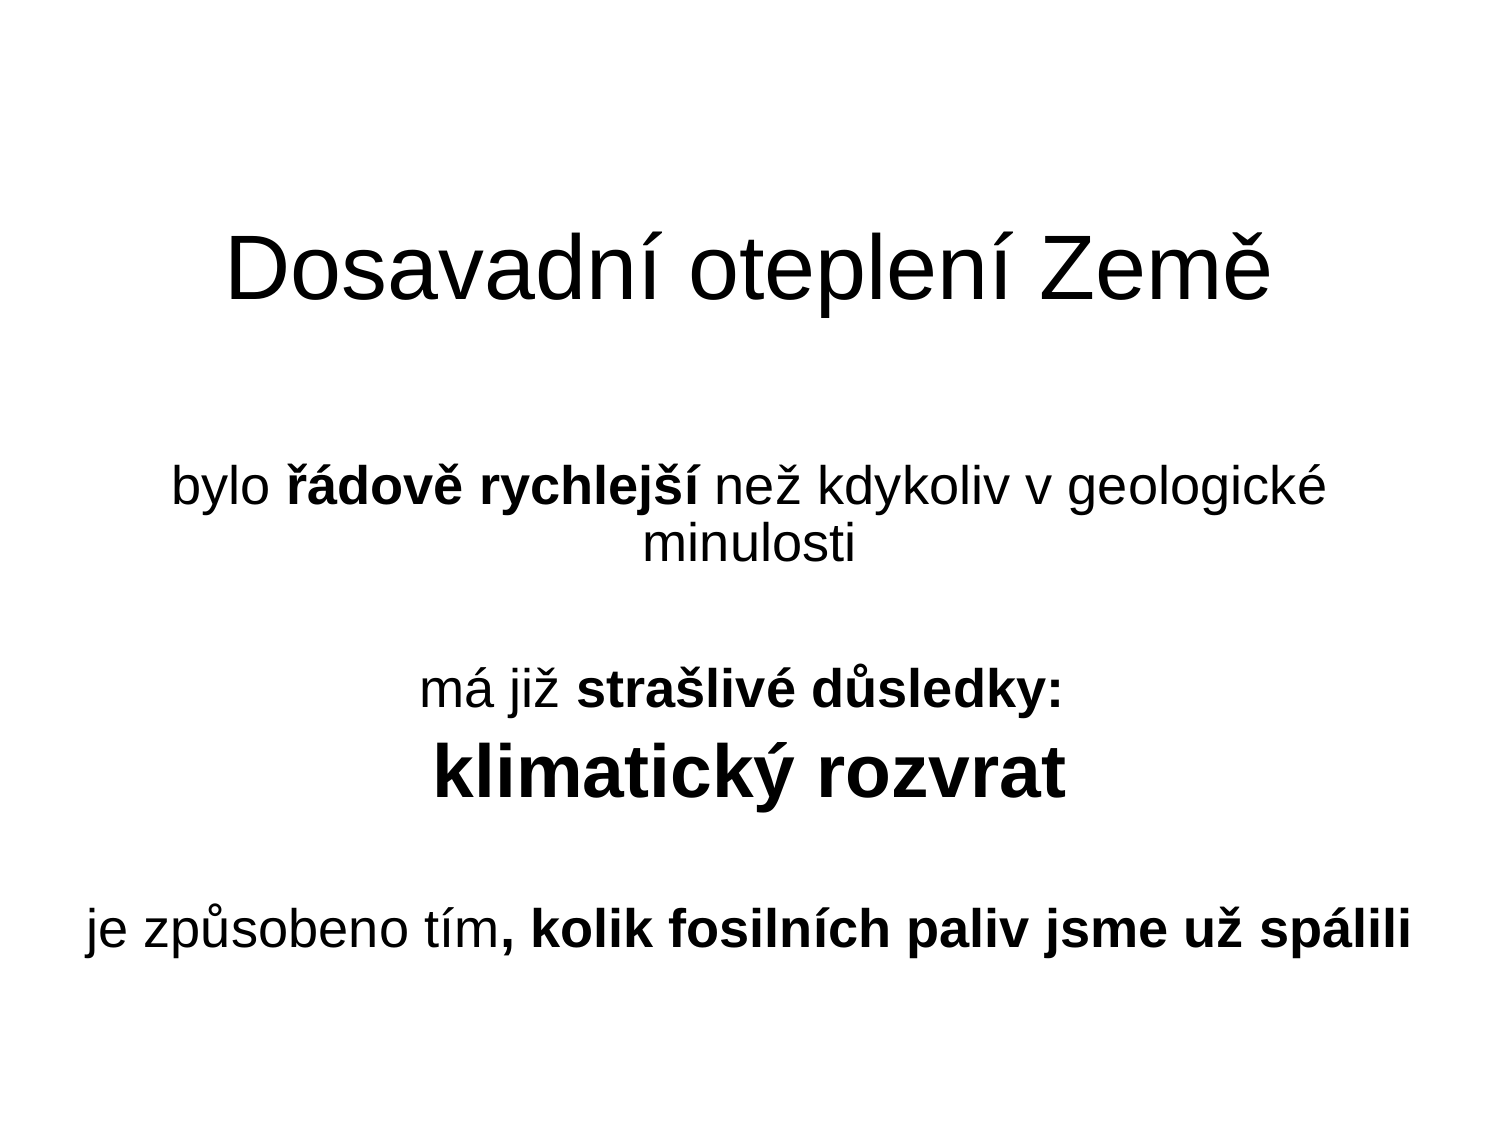

# Dosavadní oteplení Země
bylo řádově rychlejší než kdykoliv v geologické minulosti
má již strašlivé důsledky:
klimatický rozvrat
je způsobeno tím, kolik fosilních paliv jsme už spálili